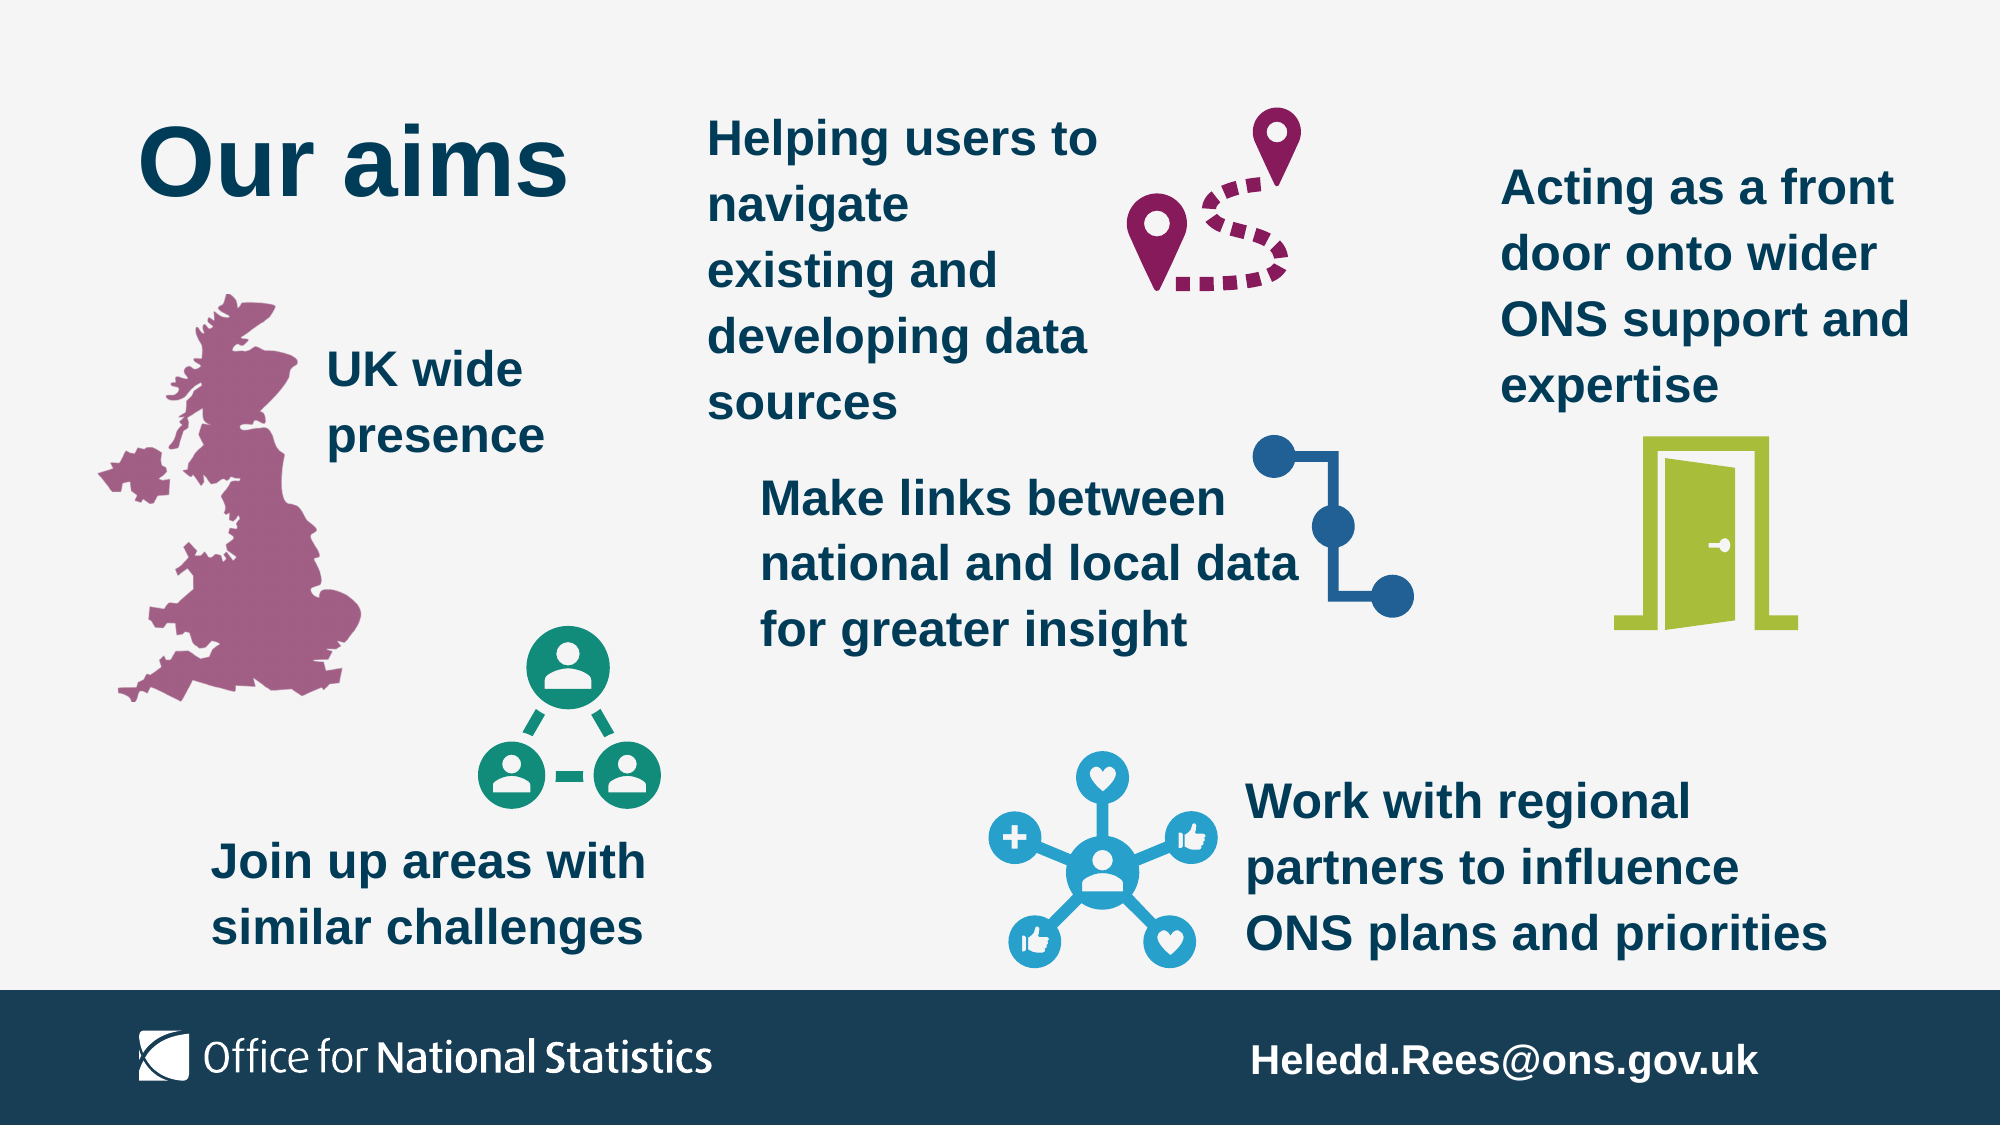

Helping users to navigate existing and developing data sources
# Our aims
Acting as a front door onto wider ONS support and expertise
UK wide presence
Make links between national and local data for greater insight
Work with regional partners to influence ONS plans and priorities
Join up areas with similar challenges
Heledd.Rees@ons.gov.uk